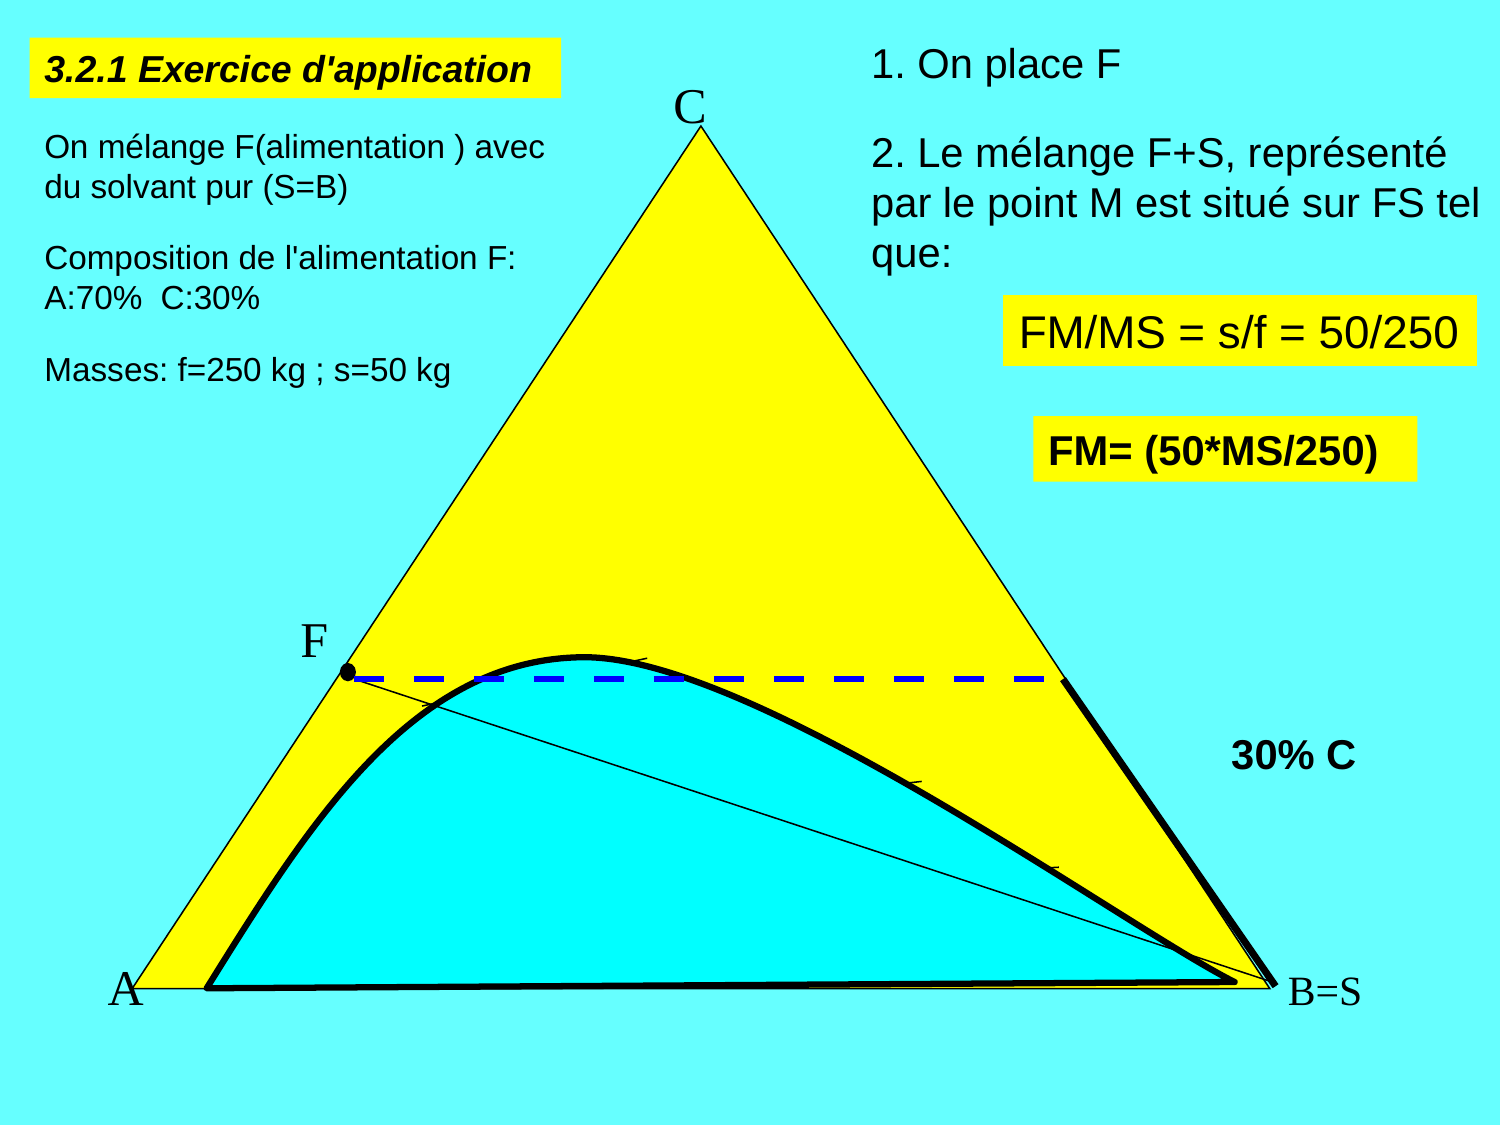

1. On place F
3.2.1 Exercice d'application
C
On mélange F(alimentation ) avec du solvant pur (S=B)
Composition de l'alimentation F: A:70% C:30%
Masses: f=250 kg ; s=50 kg
2. Le mélange F+S, représenté par le point M est situé sur FS tel que:
FM/MS = s/f = 50/250
FM= (50*MS/250)
F
2 PHASES
30% C
A
B=S